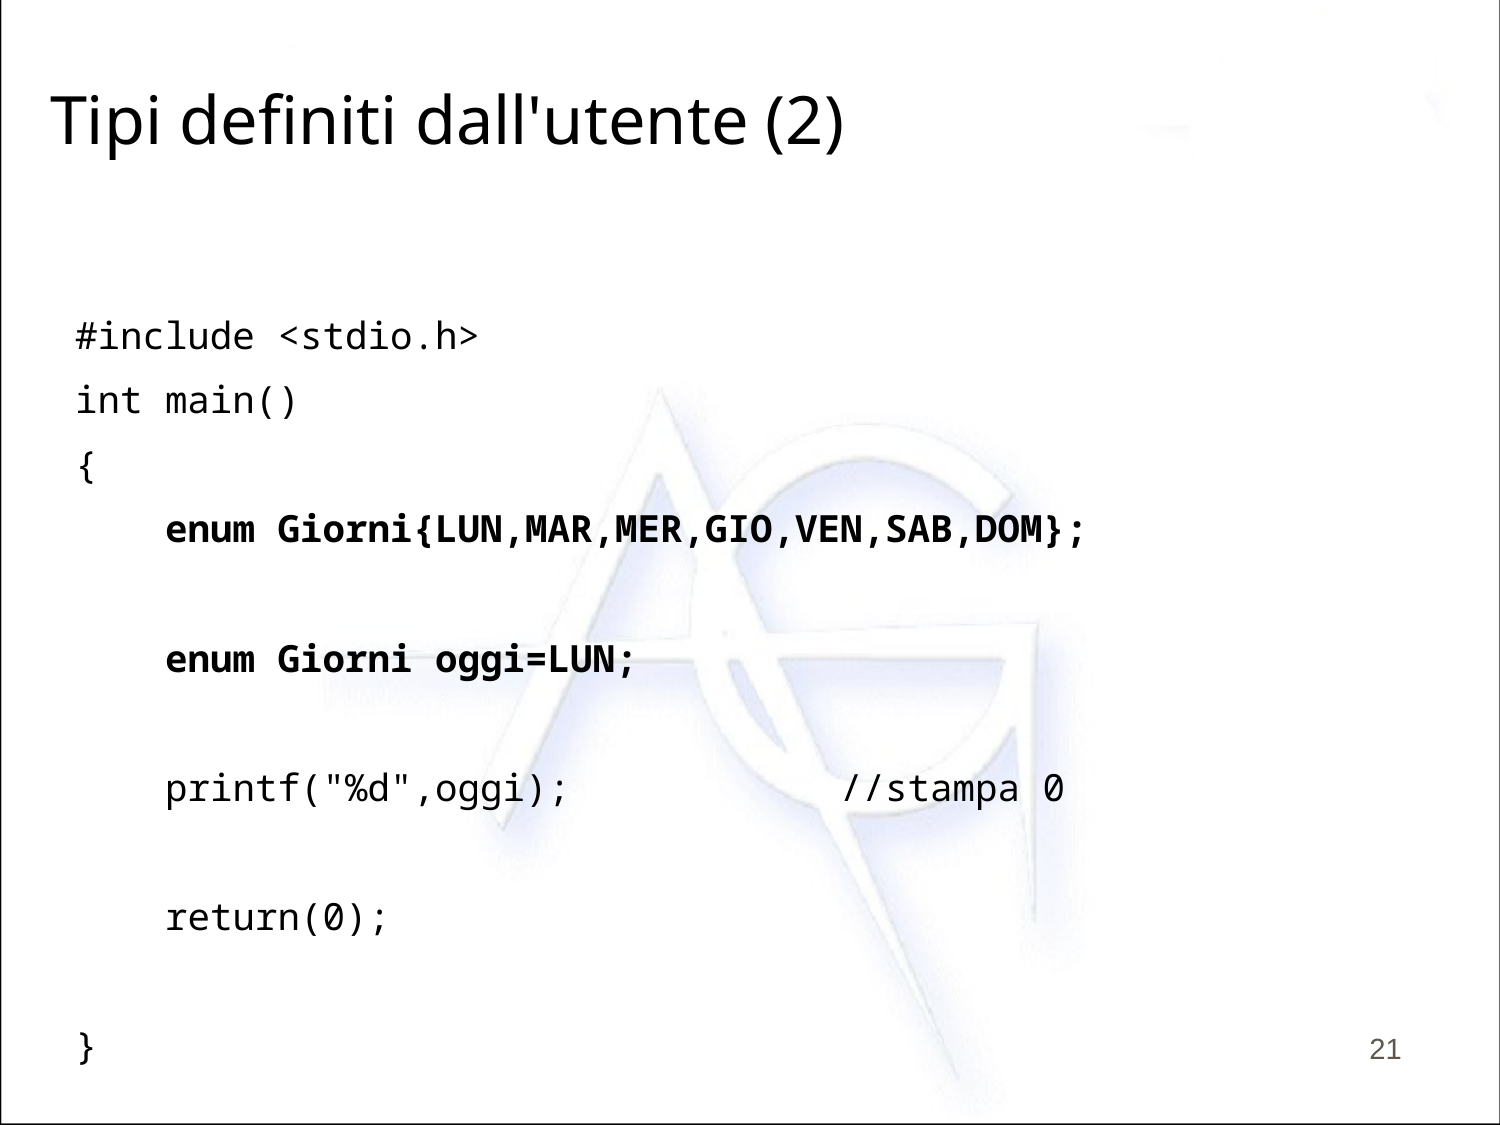

# Tipi definiti dall'utente (2)
#include <stdio.h>
int main()
{
 enum Giorni{LUN,MAR,MER,GIO,VEN,SAB,DOM};
 enum Giorni oggi=LUN;
 printf("%d",oggi); //stampa 0
 return(0);
}
21